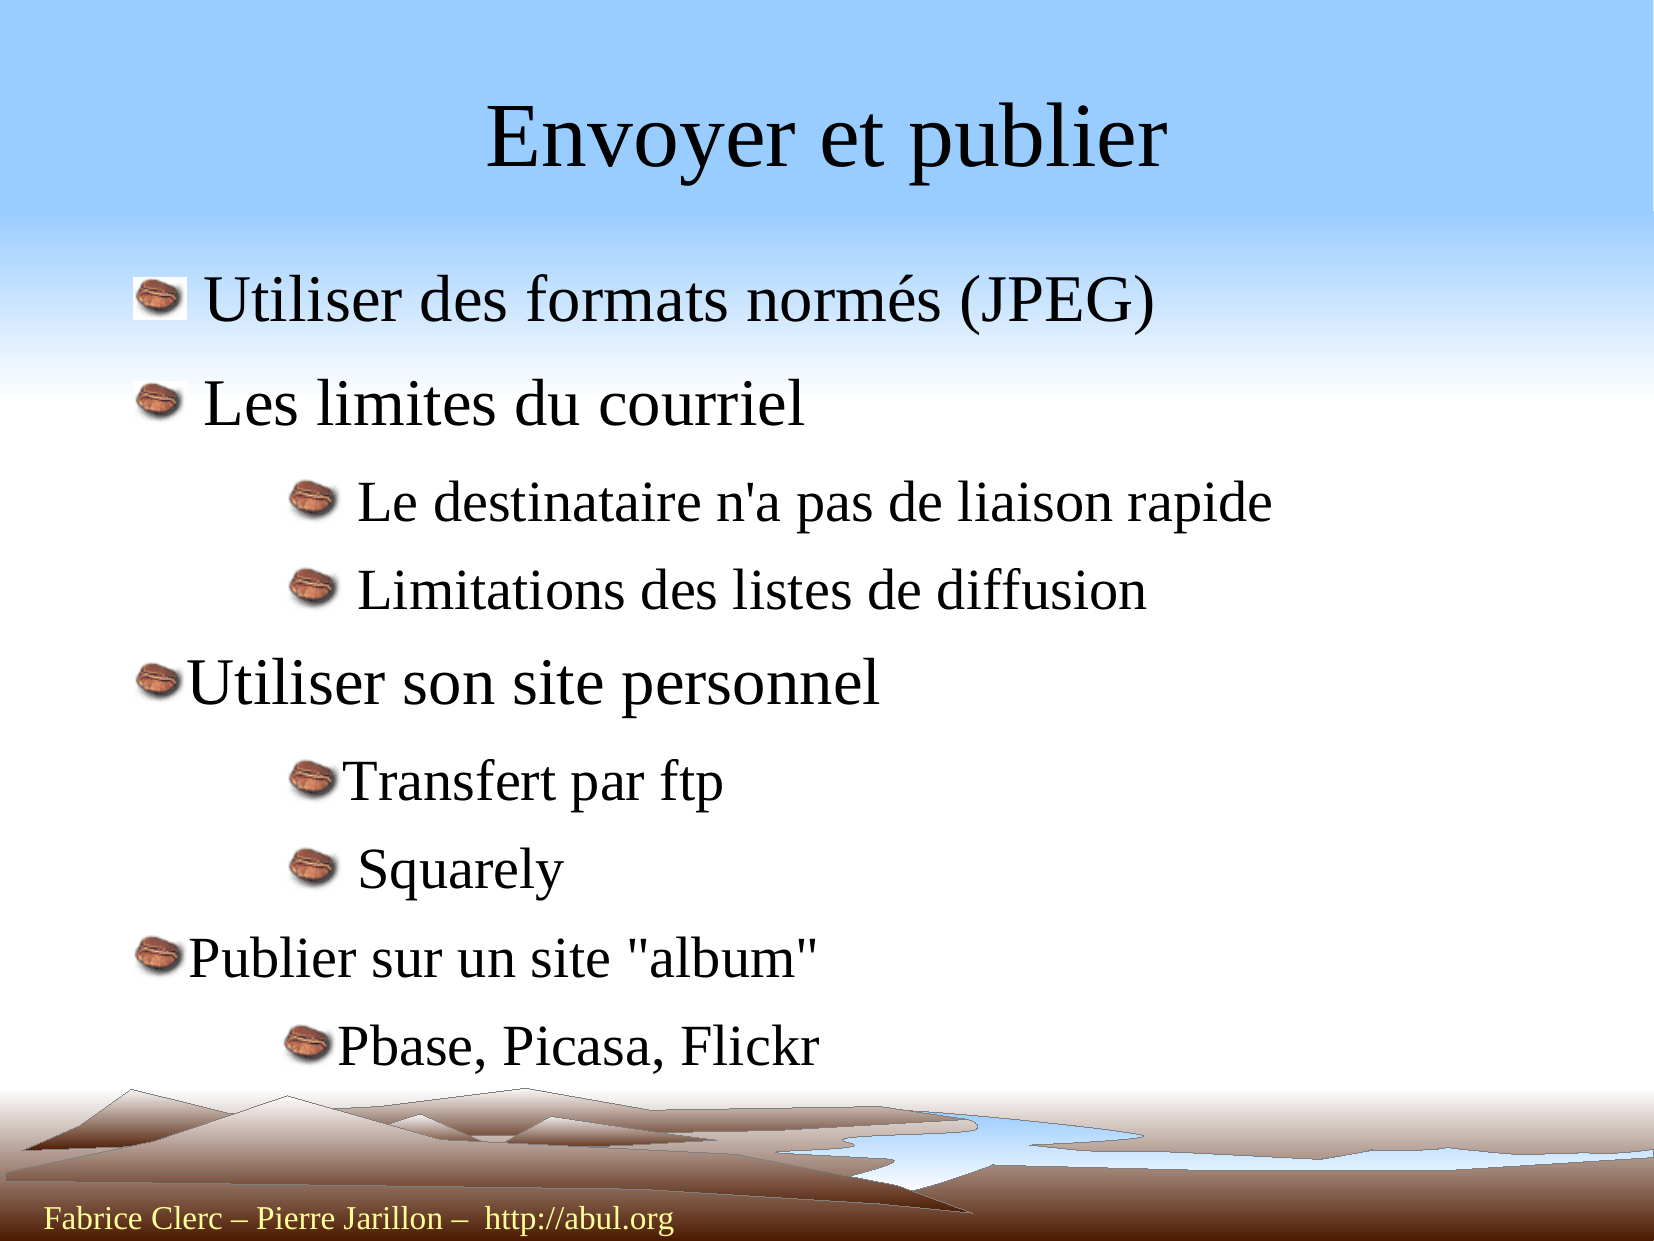

# Envoyer et publier
 Utiliser des formats normés (JPEG)
 Les limites du courriel
 Le destinataire n'a pas de liaison rapide
 Limitations des listes de diffusion
Utiliser son site personnel
Transfert par ftp
 Squarely
Publier sur un site "album"
Pbase, Picasa, Flickr